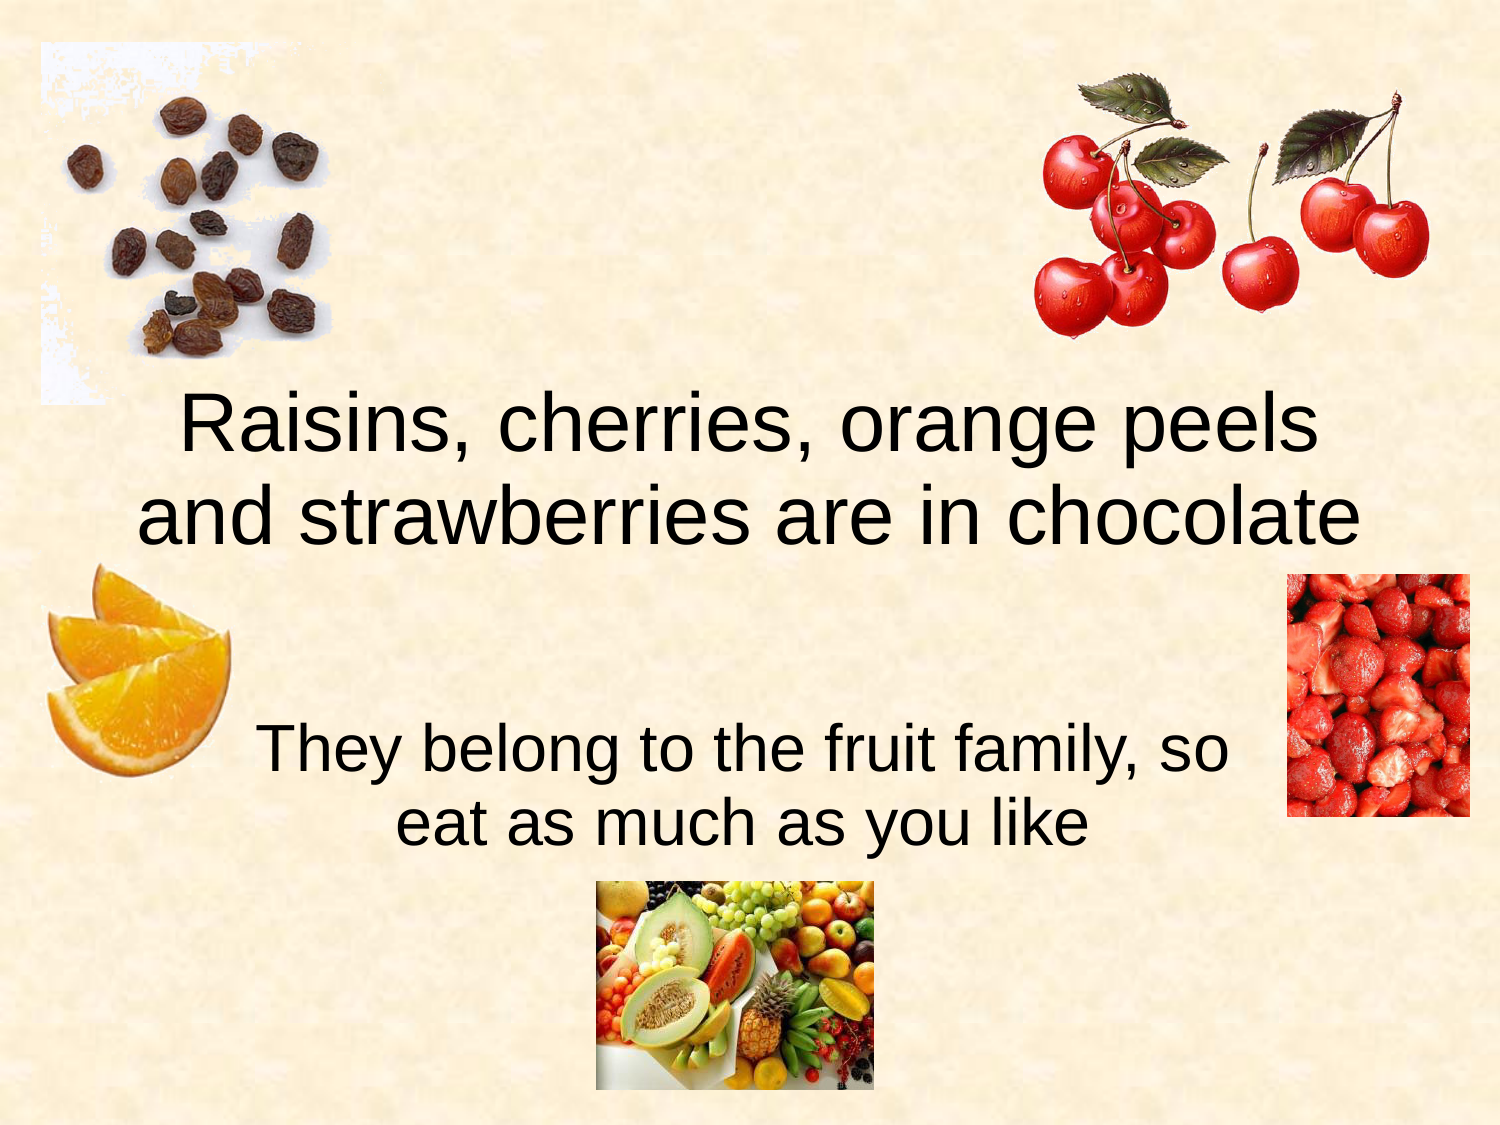

# Raisins, cherries, orange peels and strawberries are in chocolate
They belong to the fruit family, so eat as much as you like